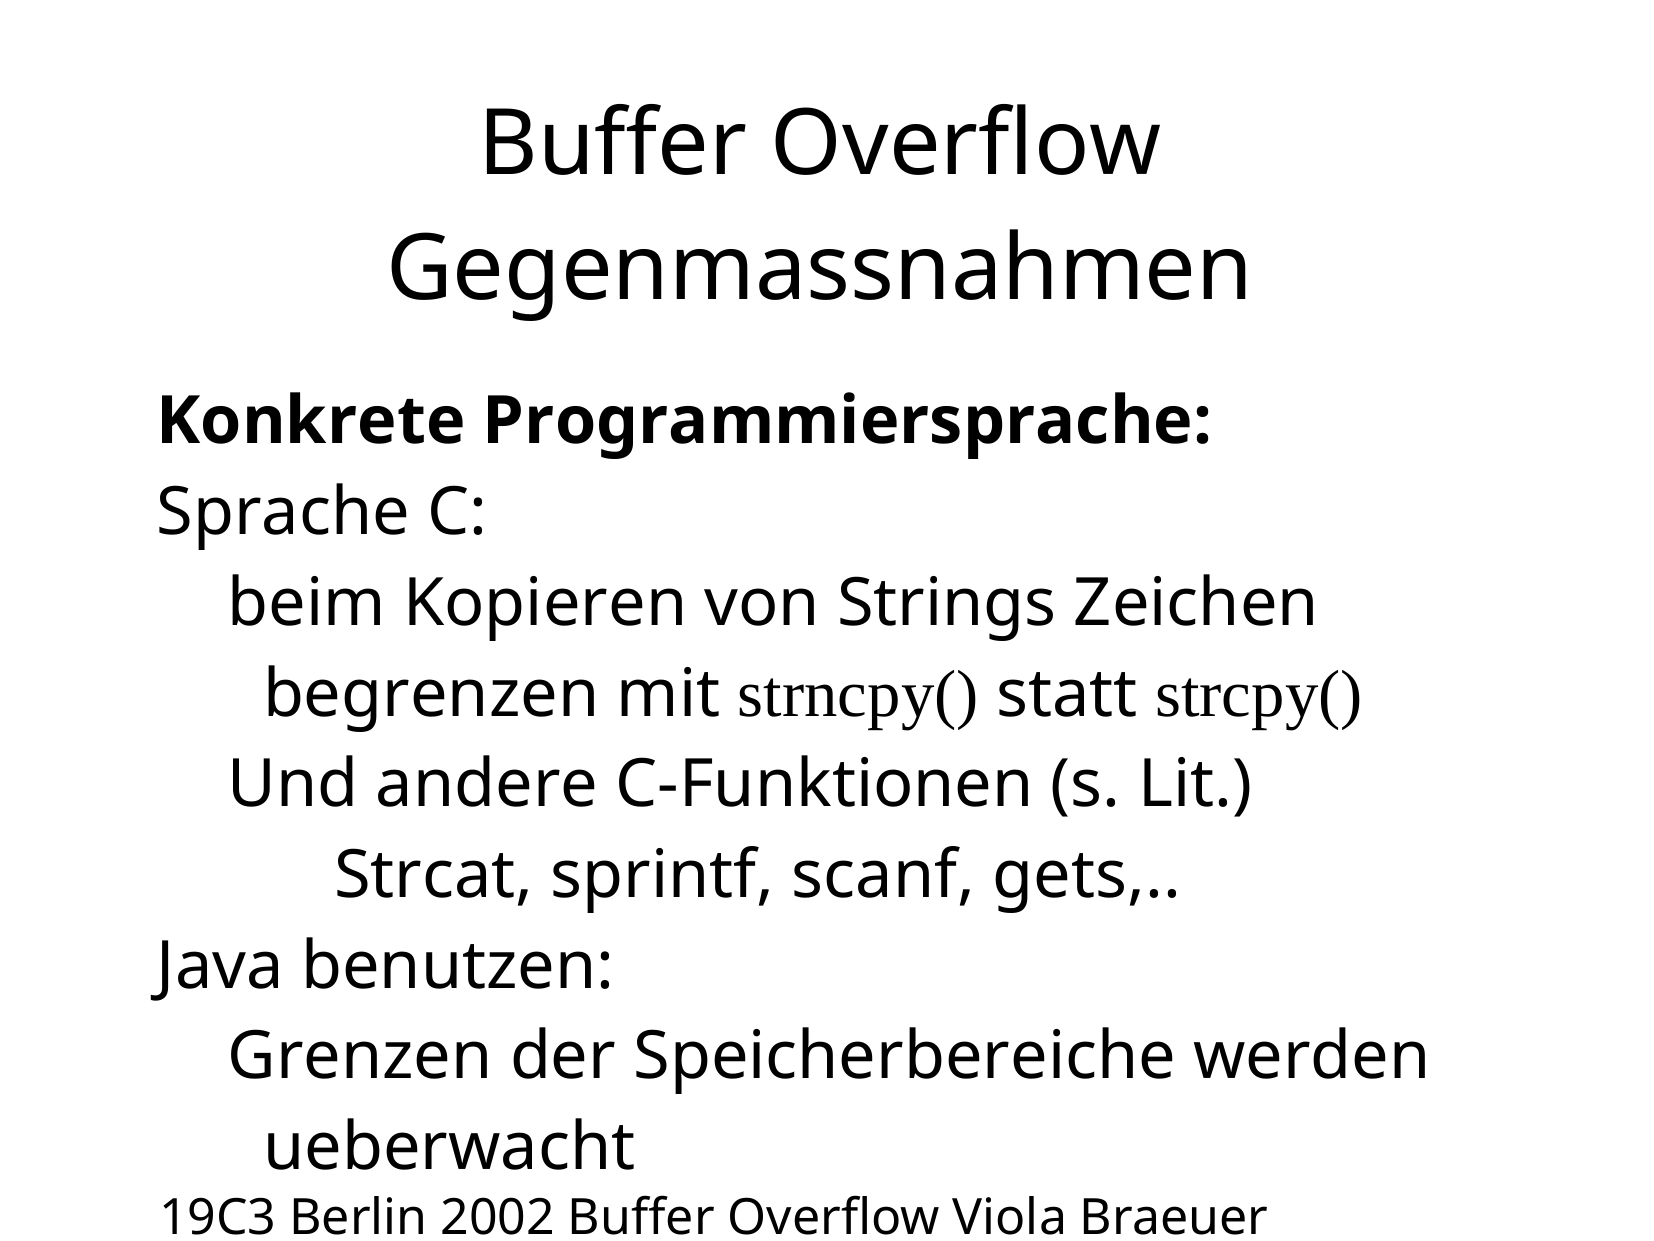

Buffer Overflow
Gegenmassnahmen
Konkrete Programmiersprache:
Sprache C:
beim Kopieren von Strings Zeichen begrenzen mit strncpy() statt strcpy()
Und andere C-Funktionen (s. Lit.)
Strcat, sprintf, scanf, gets,..
Java benutzen:
Grenzen der Speicherbereiche werden ueberwacht
19C3 Berlin 2002 Buffer Overflow Viola Braeuer